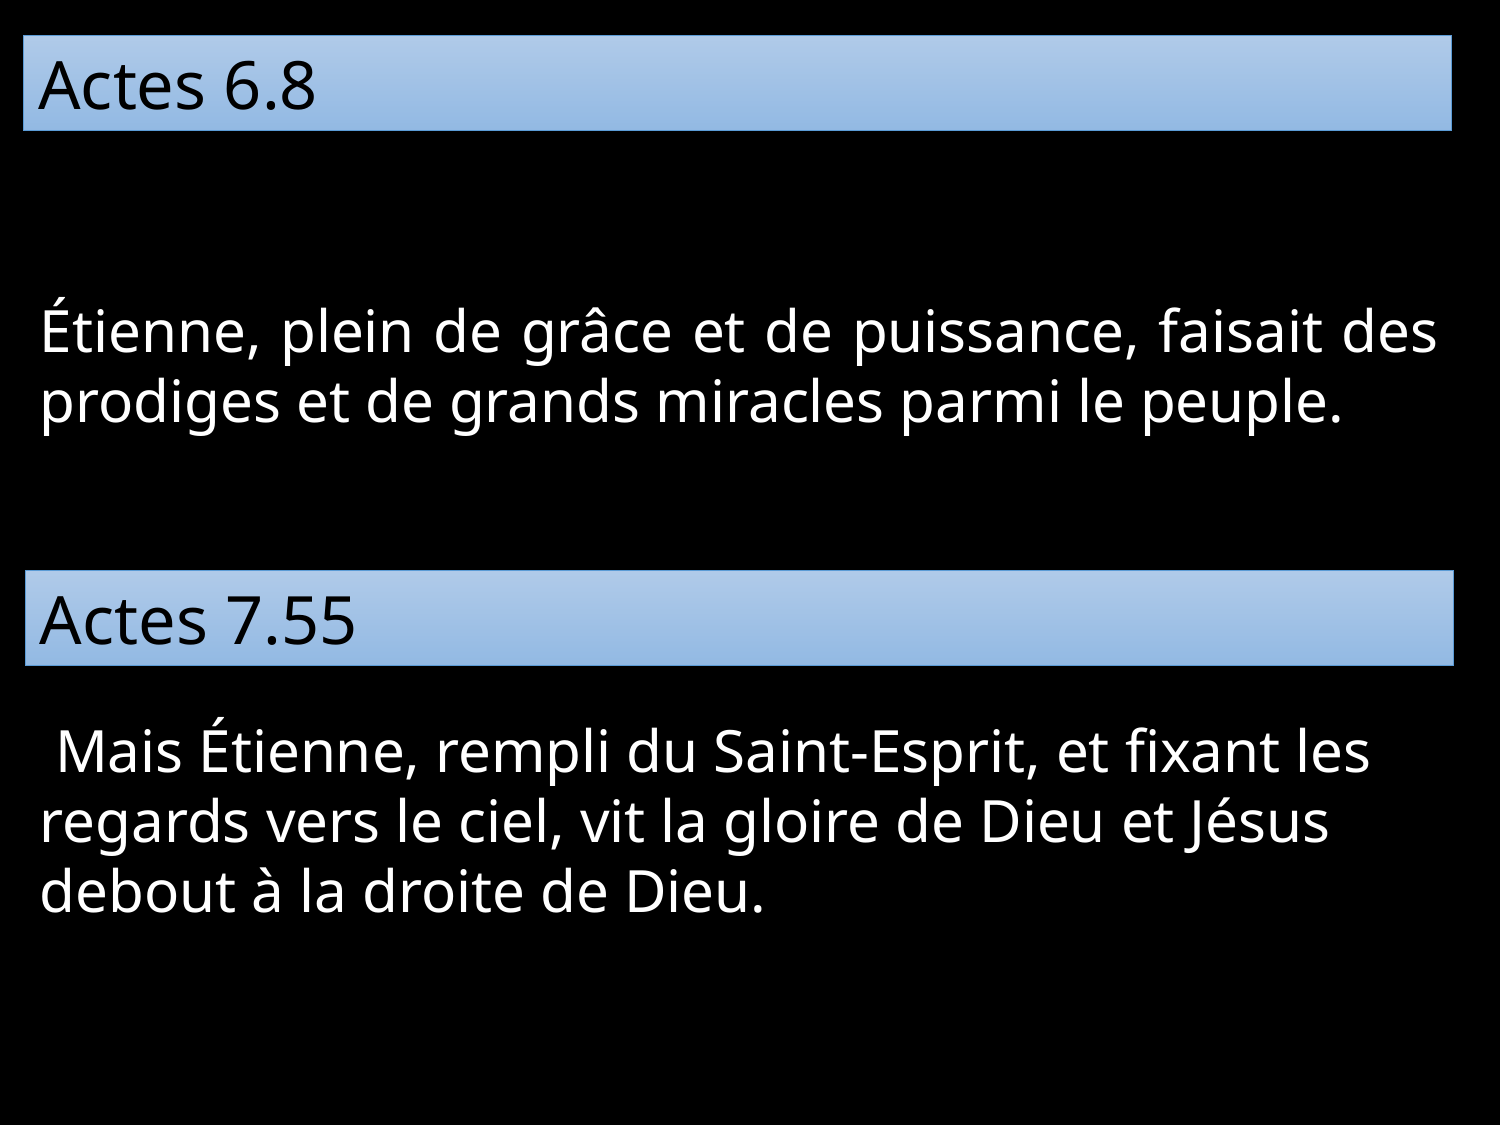

Actes 6.8
Étienne, plein de grâce et de puissance, faisait des prodiges et de grands miracles parmi le peuple.
Actes 7.55
 Mais Étienne, rempli du Saint-Esprit, et fixant les regards vers le ciel, vit la gloire de Dieu et Jésus debout à la droite de Dieu.